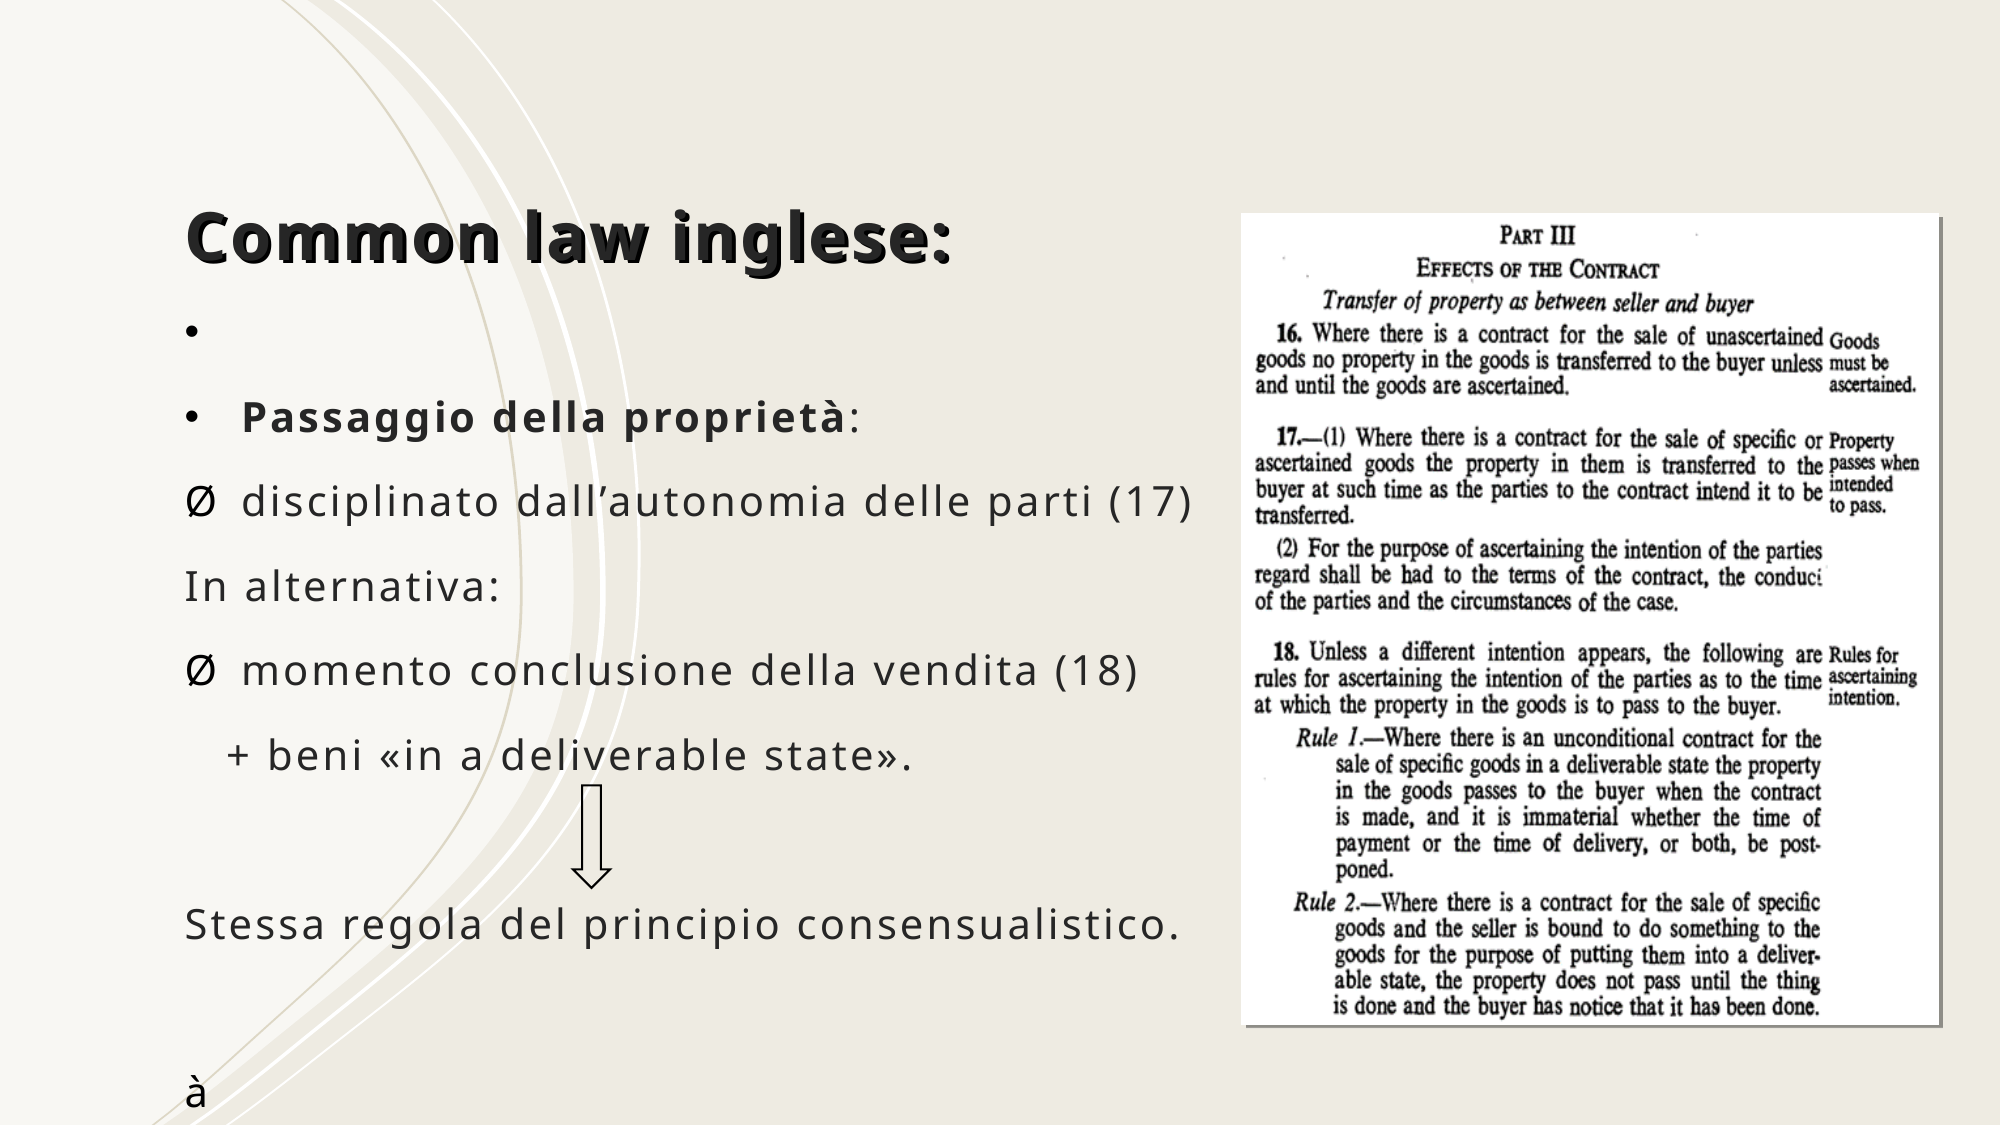

# Common law inglese:
Passaggio della proprietà:
disciplinato dall’autonomia delle parti (17)
In alternativa:
momento conclusione della vendita (18)
 + beni «in a deliverable state».
Stessa regola del principio consensualistico.